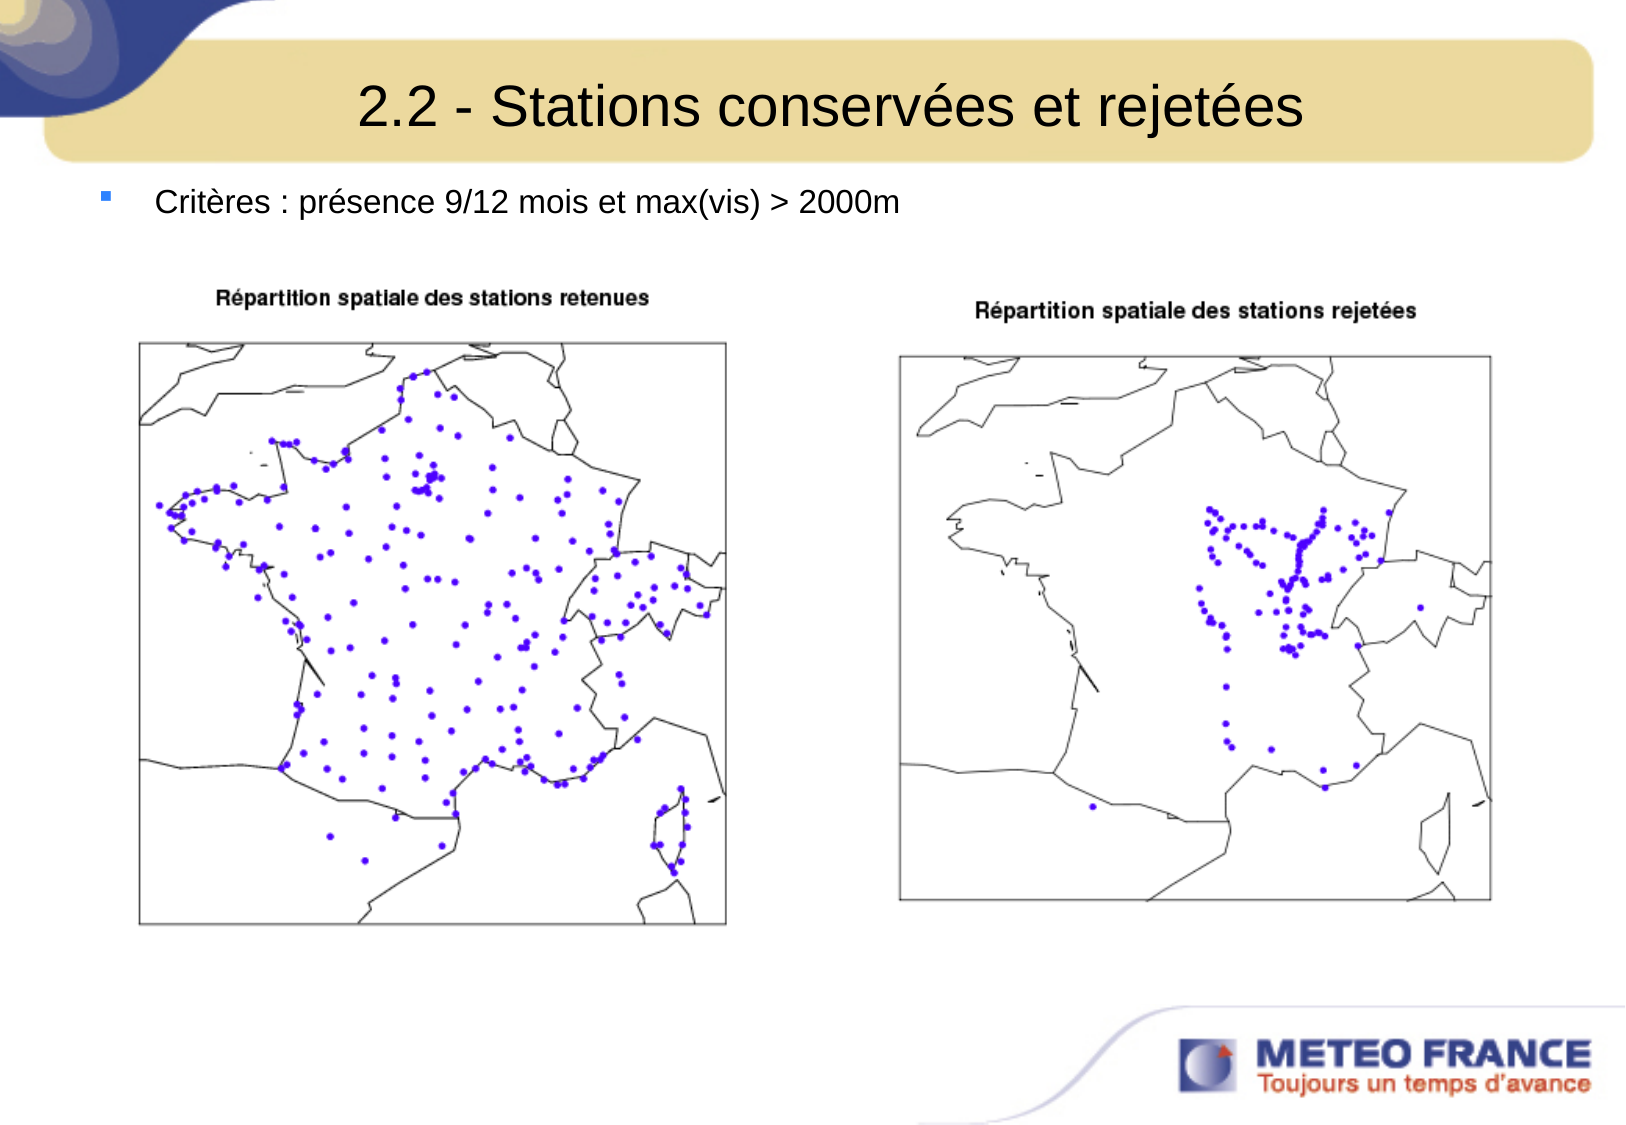

# 2.2 - Stations conservées et rejetées
Critères : présence 9/12 mois et max(vis) > 2000m
Techniques et Organisation de la prévision - septembre 2011